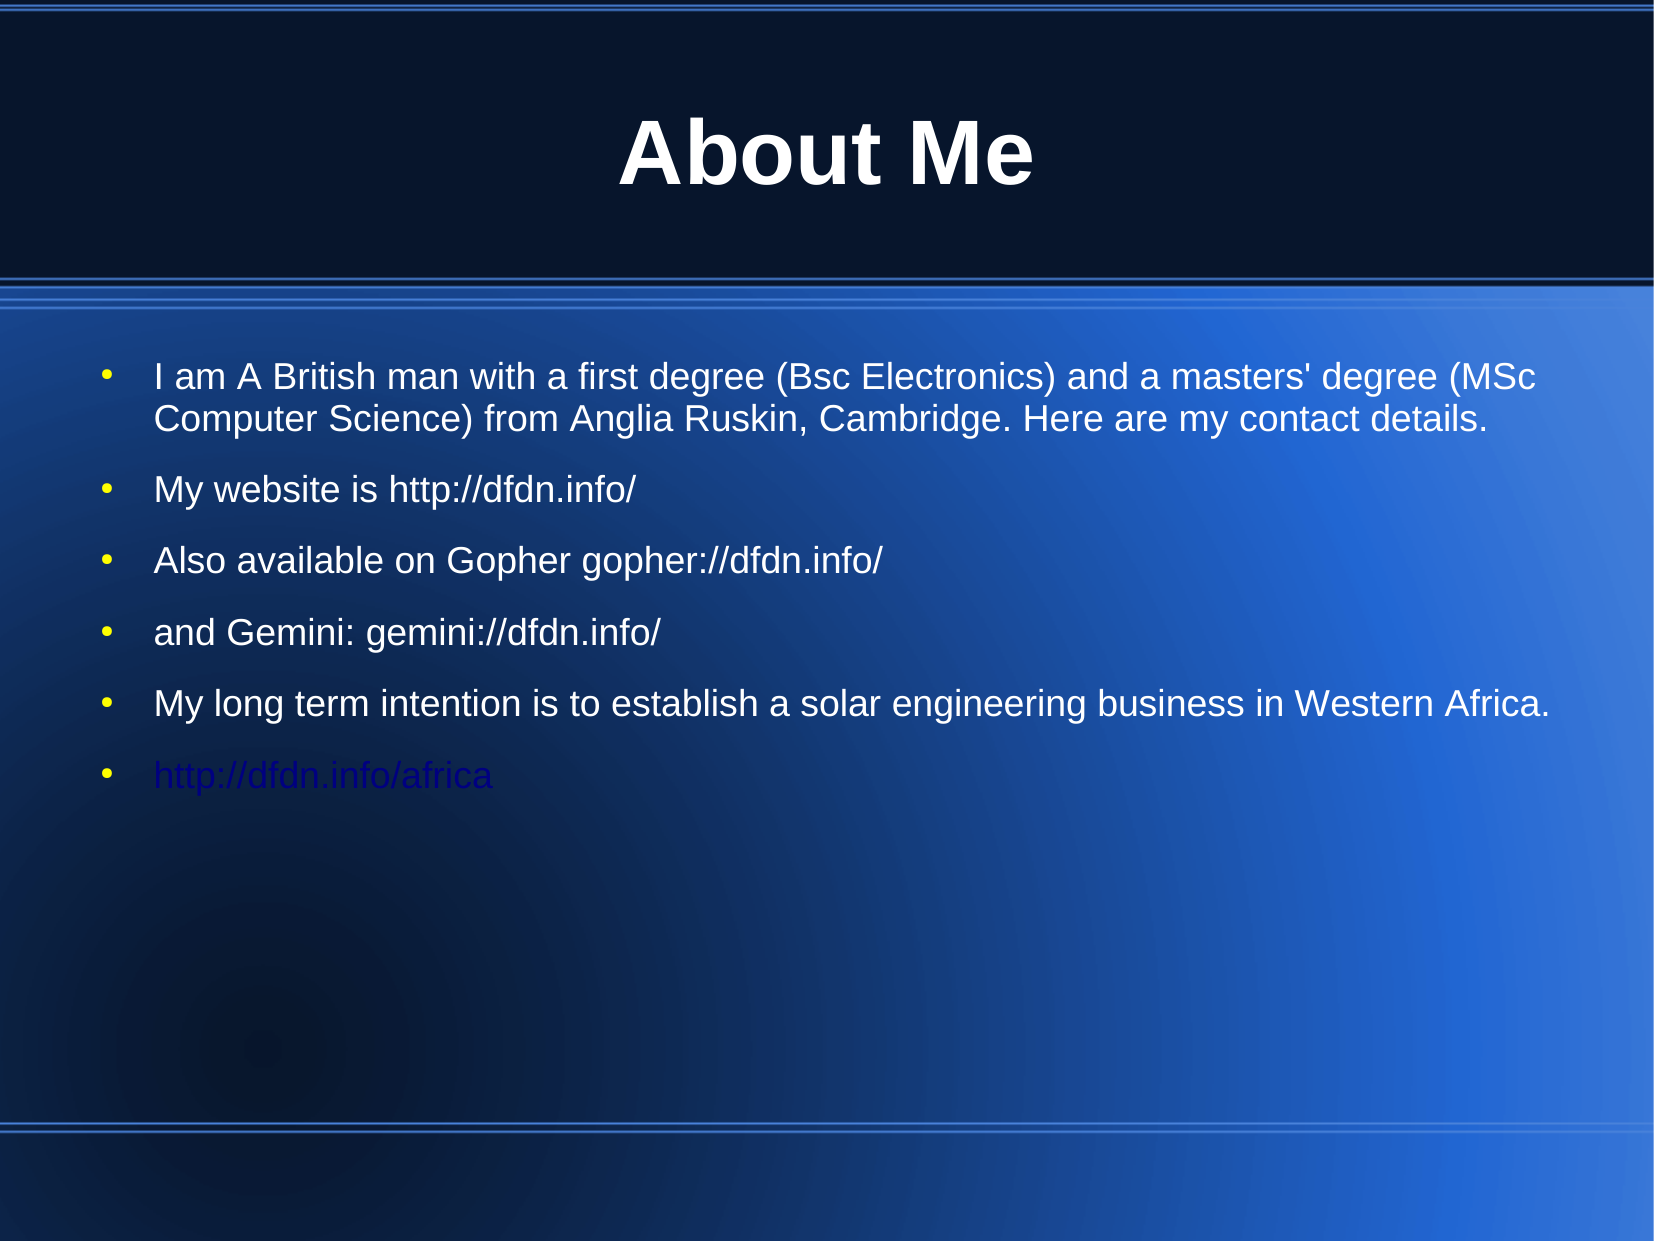

# About Me
I am A British man with a first degree (Bsc Electronics) and a masters' degree (MSc Computer Science) from Anglia Ruskin, Cambridge. Here are my contact details.
My website is http://dfdn.info/
Also available on Gopher gopher://dfdn.info/
and Gemini: gemini://dfdn.info/
My long term intention is to establish a solar engineering business in Western Africa.
http://dfdn.info/africa